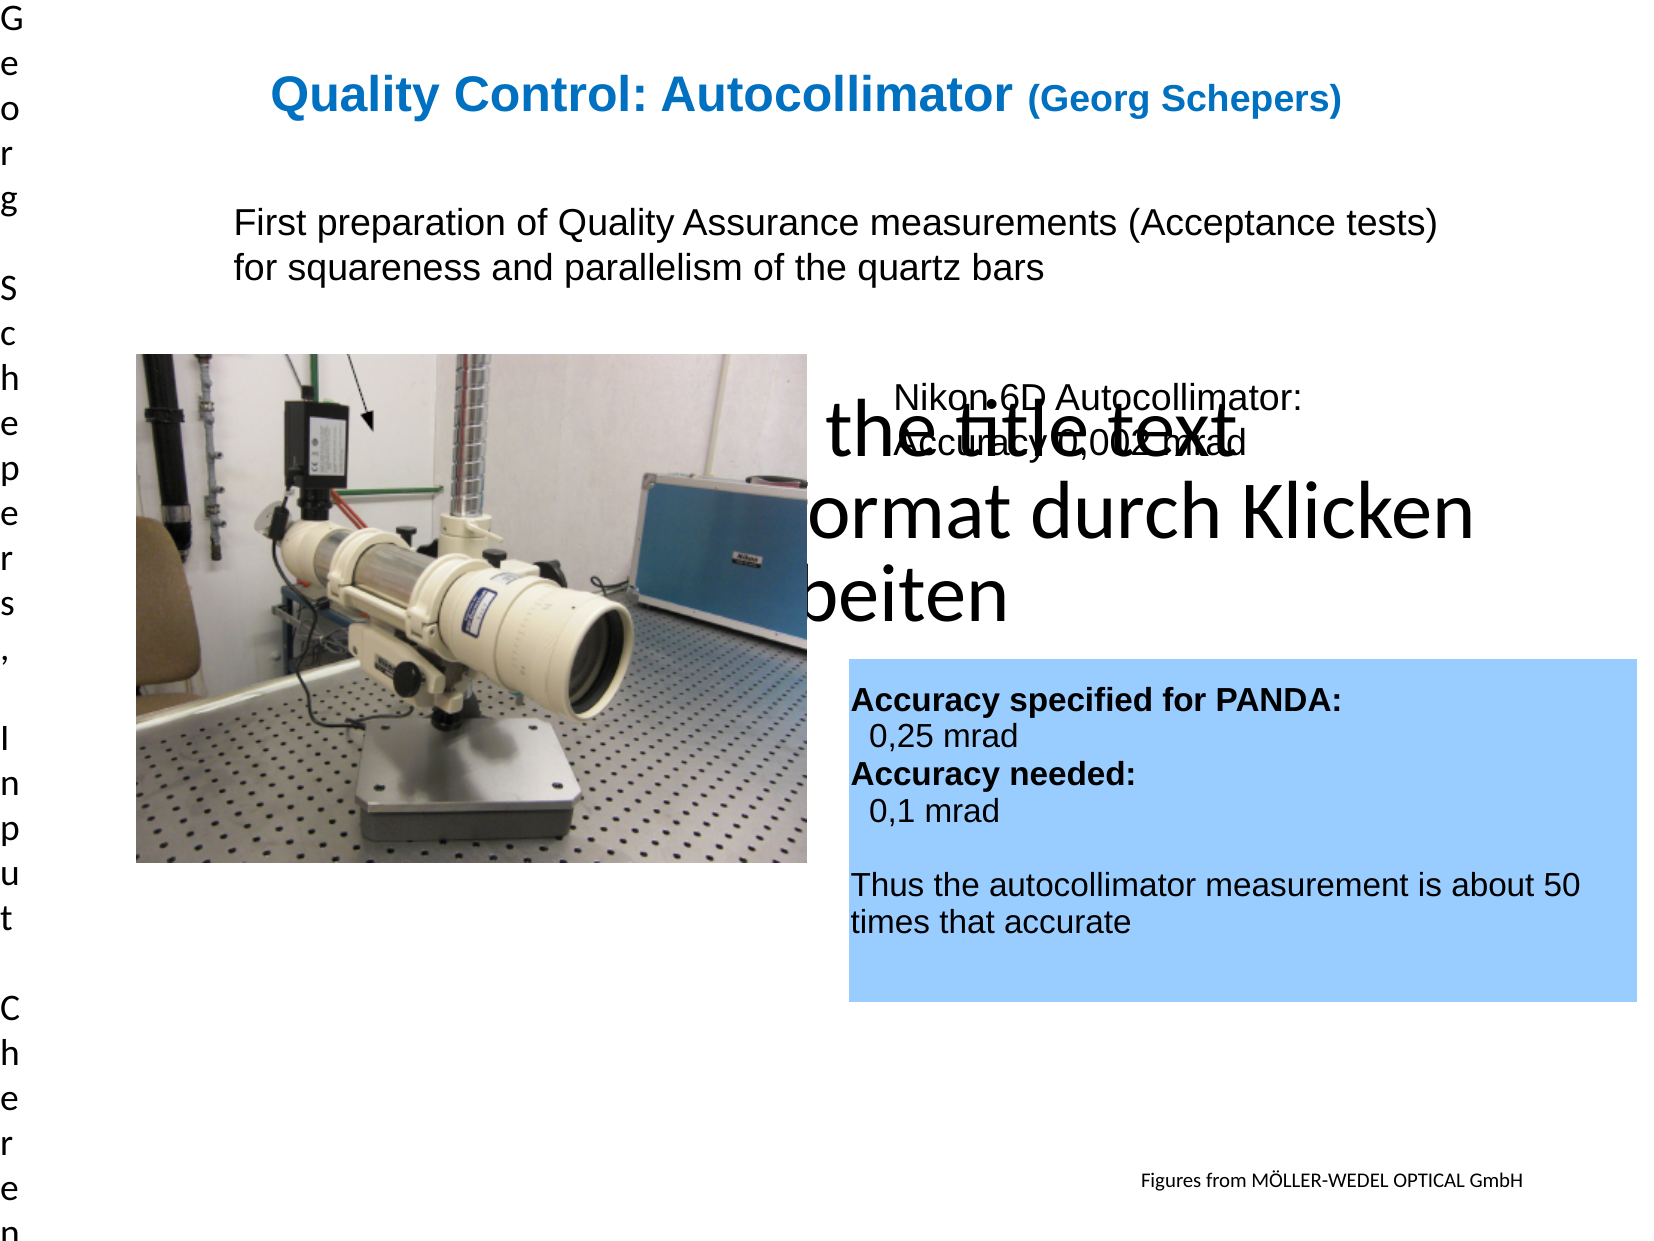

Georg Schepers, Input Cherenkov Session PANDA Week 17.03.2015
Quality Control: Autocollimator (Georg Schepers)
First preparation of Quality Assurance measurements (Acceptance tests)
for squareness and parallelism of the quartz bars
Nikon 6D Autocollimator:
Accuracy 0,002 mrad
| Accuracy specified for PANDA: 0,25 mrad Accuracy needed: 0,1 mrad Thus the autocollimator measurement is about 50 times that accurate |
| --- |
| |
Figures from MÖLLER-WEDEL OPTICAL GmbH